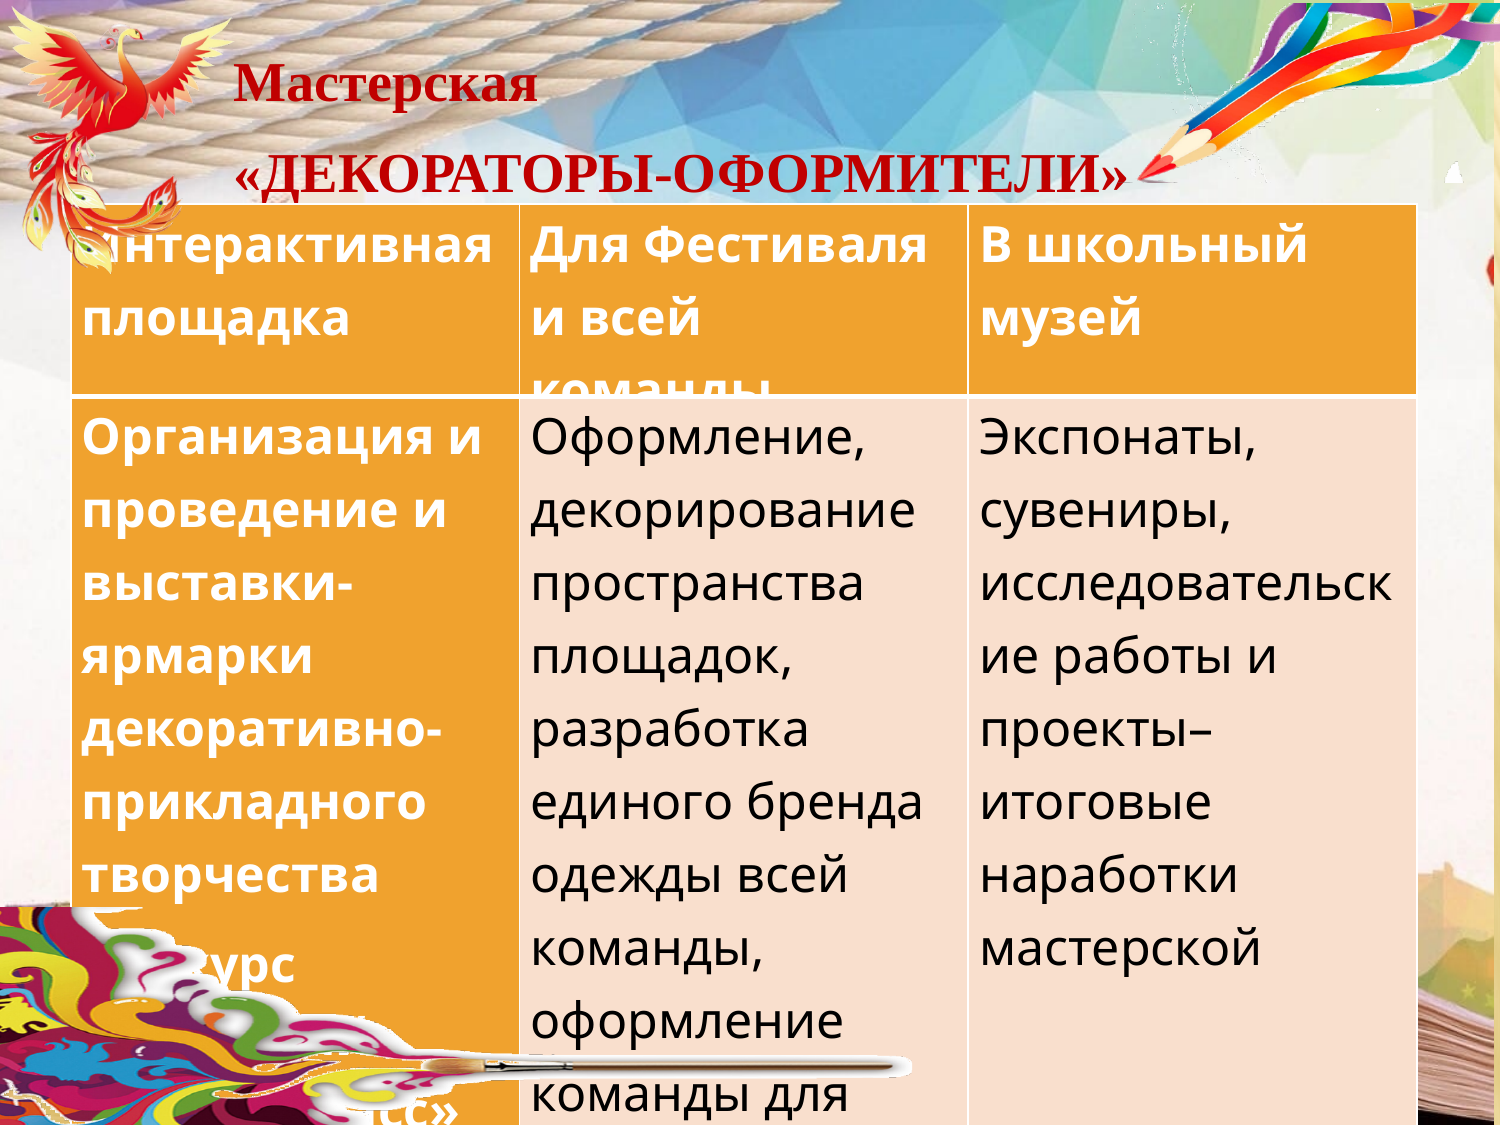

Мастерская
«ДЕКОРАТОРЫ-ОФОРМИТЕЛИ»
| Интерактивная площадка | Для Фестиваля и всей команды | В школьный музей |
| --- | --- | --- |
| Организация и проведение и выставки-ярмарки декоративно-прикладного творчества Конкурс «Классный мастер-класс» | Оформление, декорирование пространства площадок, разработка единого бренда одежды всей команды, оформление команды для участия в параде | Экспонаты, сувениры, исследовательские работы и проекты– итоговые наработки мастерской |